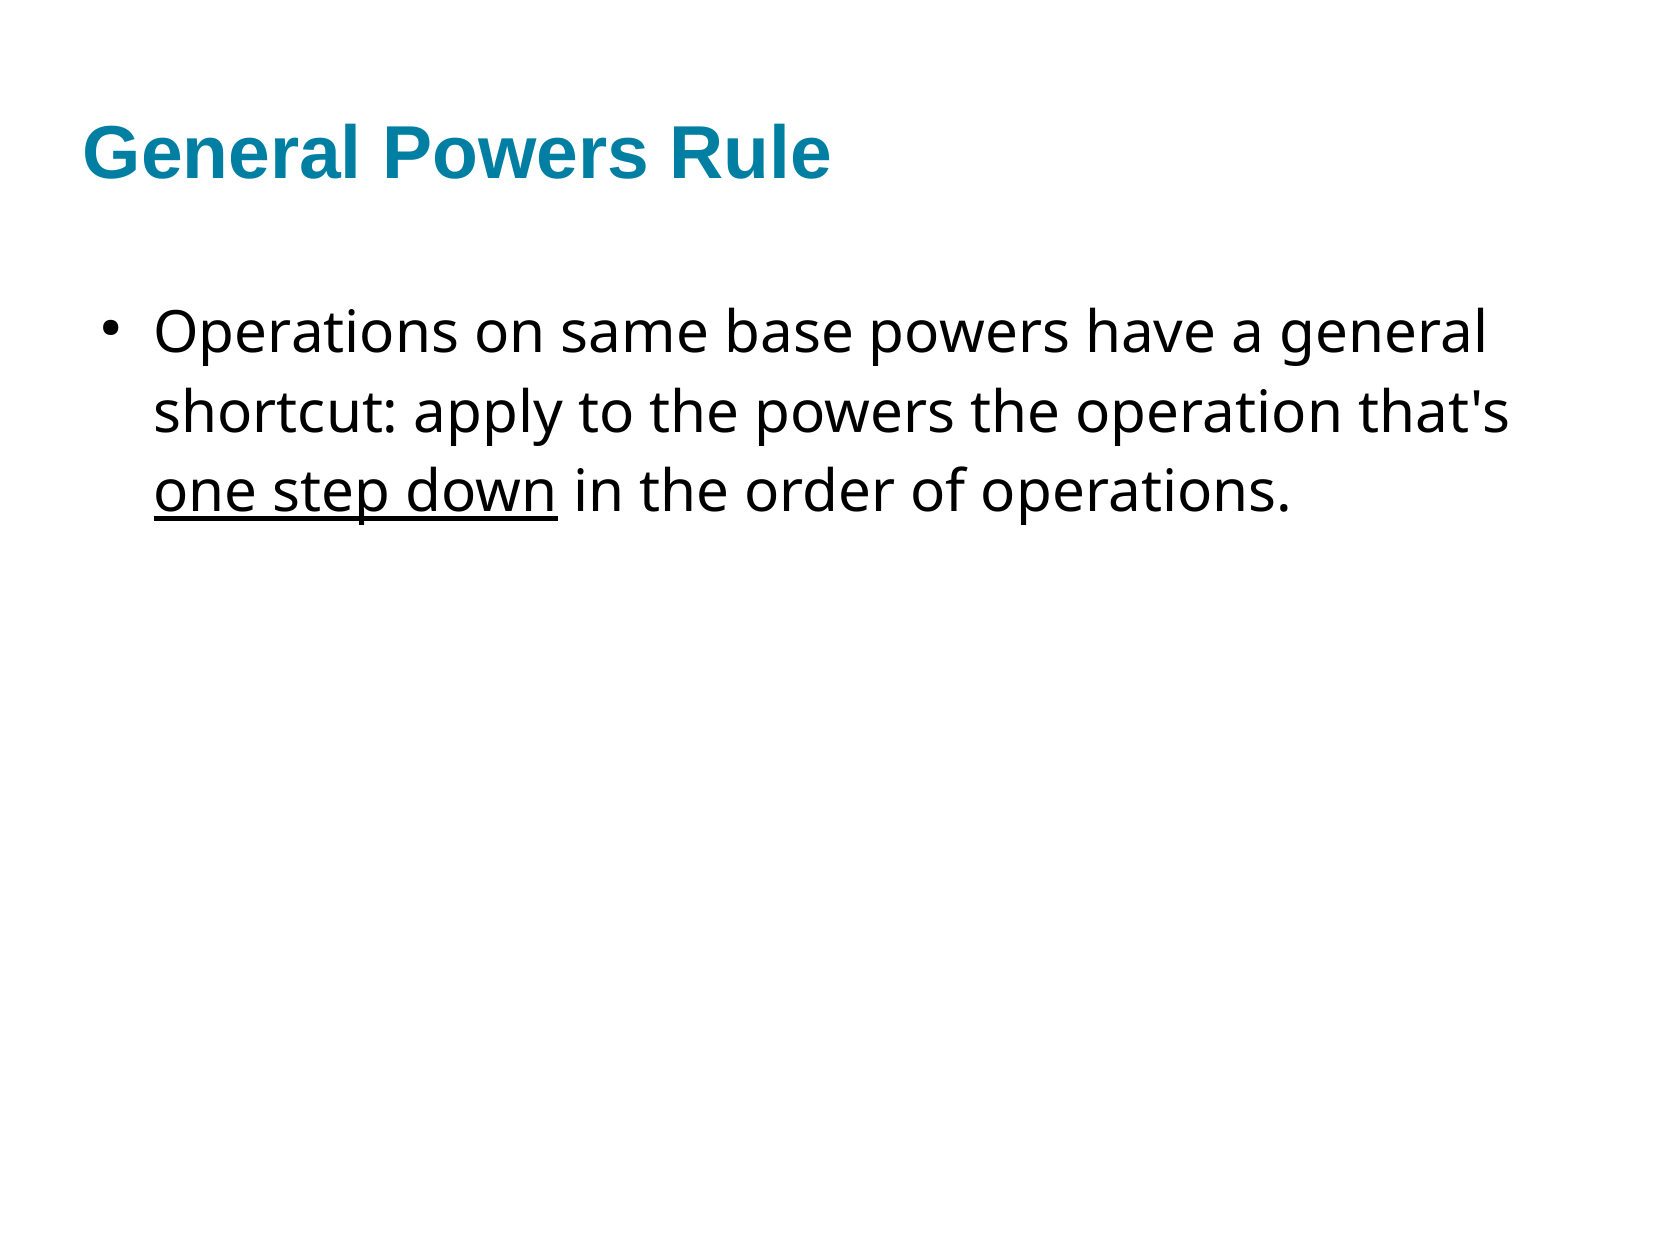

# General Powers Rule
Operations on same base powers have a general shortcut: apply to the powers the operation that's one step down in the order of operations.